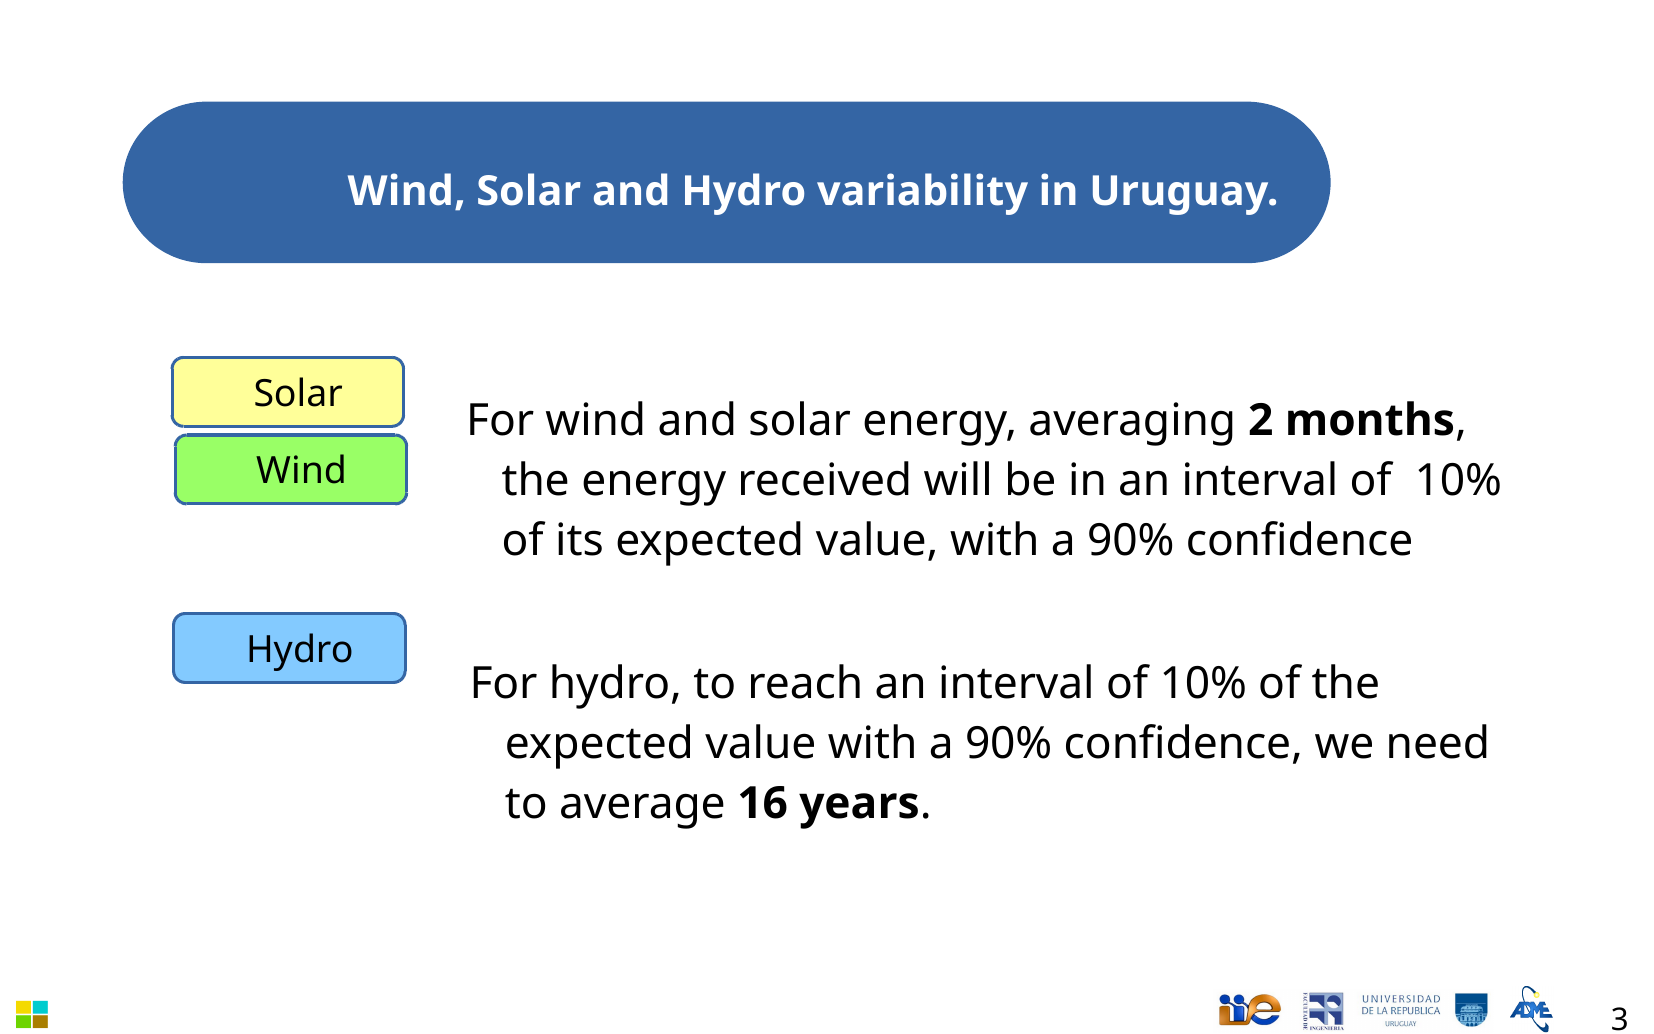

Wind, Solar and Hydro variability in Uruguay.
For wind and solar energy, averaging 2 months, the energy received will be in an interval of 10% of its expected value, with a 90% confidence
Solar
Wind
Hydro
For hydro, to reach an interval of 10% of the expected value with a 90% confidence, we need to average 16 years.